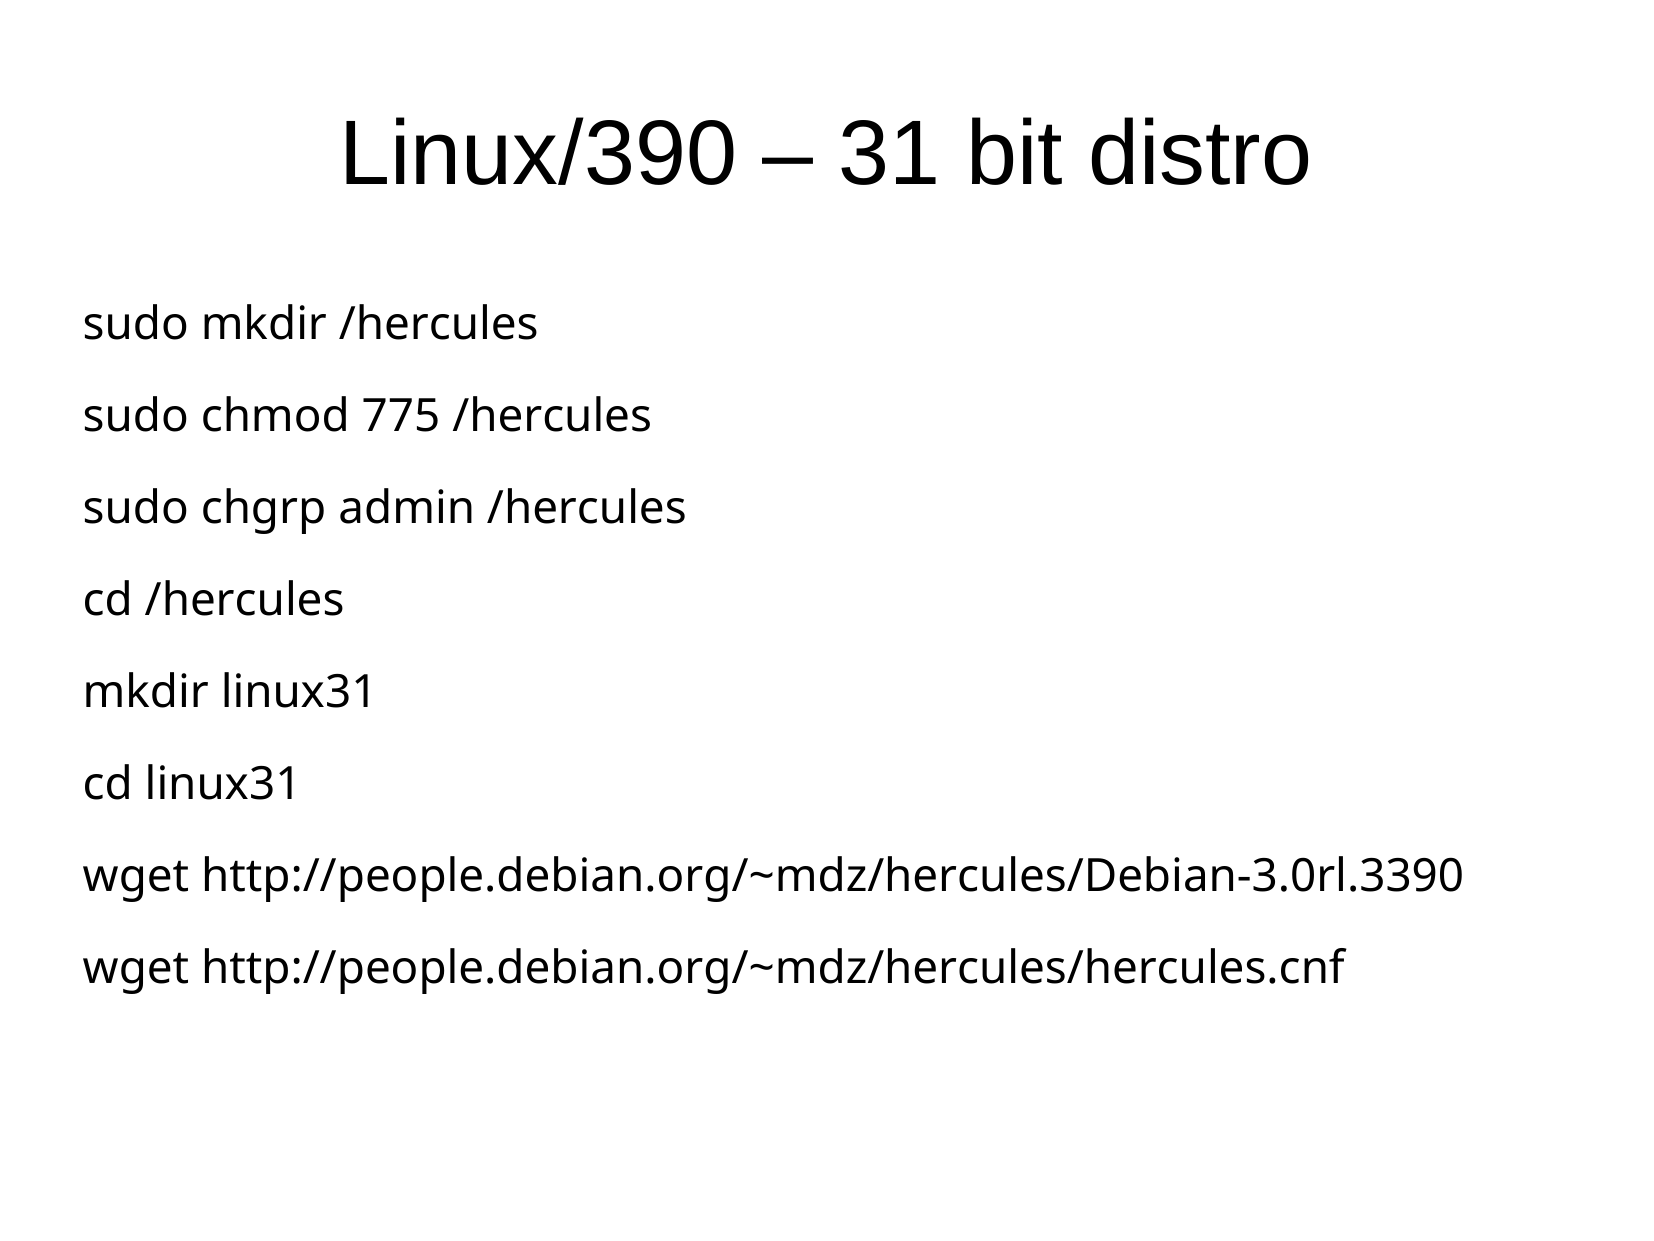

# Linux/390 – 31 bit distro
sudo mkdir /hercules
sudo chmod 775 /hercules
sudo chgrp admin /hercules
cd /hercules
mkdir linux31
cd linux31
wget http://people.debian.org/~mdz/hercules/Debian-3.0rl.3390
wget http://people.debian.org/~mdz/hercules/hercules.cnf